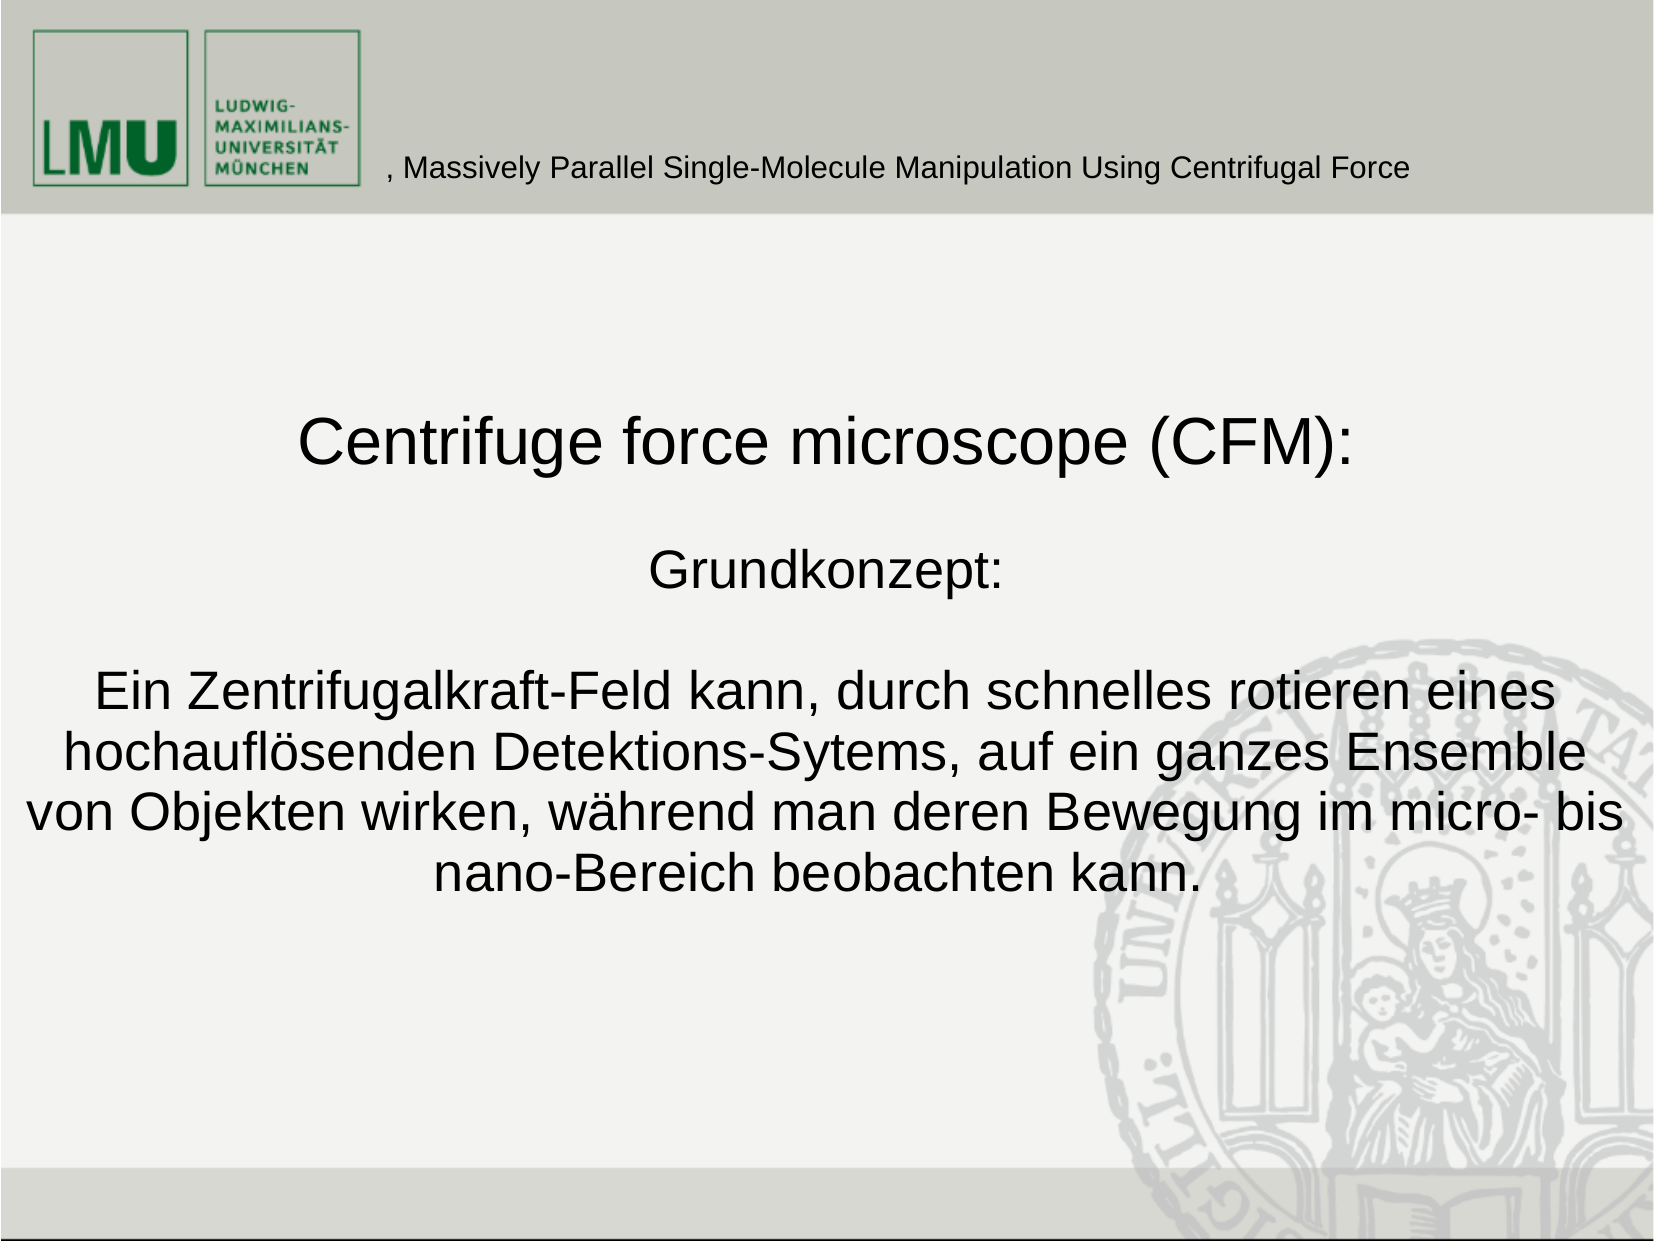

, Massively Parallel Single-Molecule Manipulation Using Centrifugal Force
Centrifuge force microscope (CFM):
Grundkonzept:
Ein Zentrifugalkraft-Feld kann, durch schnelles rotieren eines hochauflösenden Detektions-Sytems, auf ein ganzes Ensemble von Objekten wirken, während man deren Bewegung im micro- bis nano-Bereich beobachten kann.
#